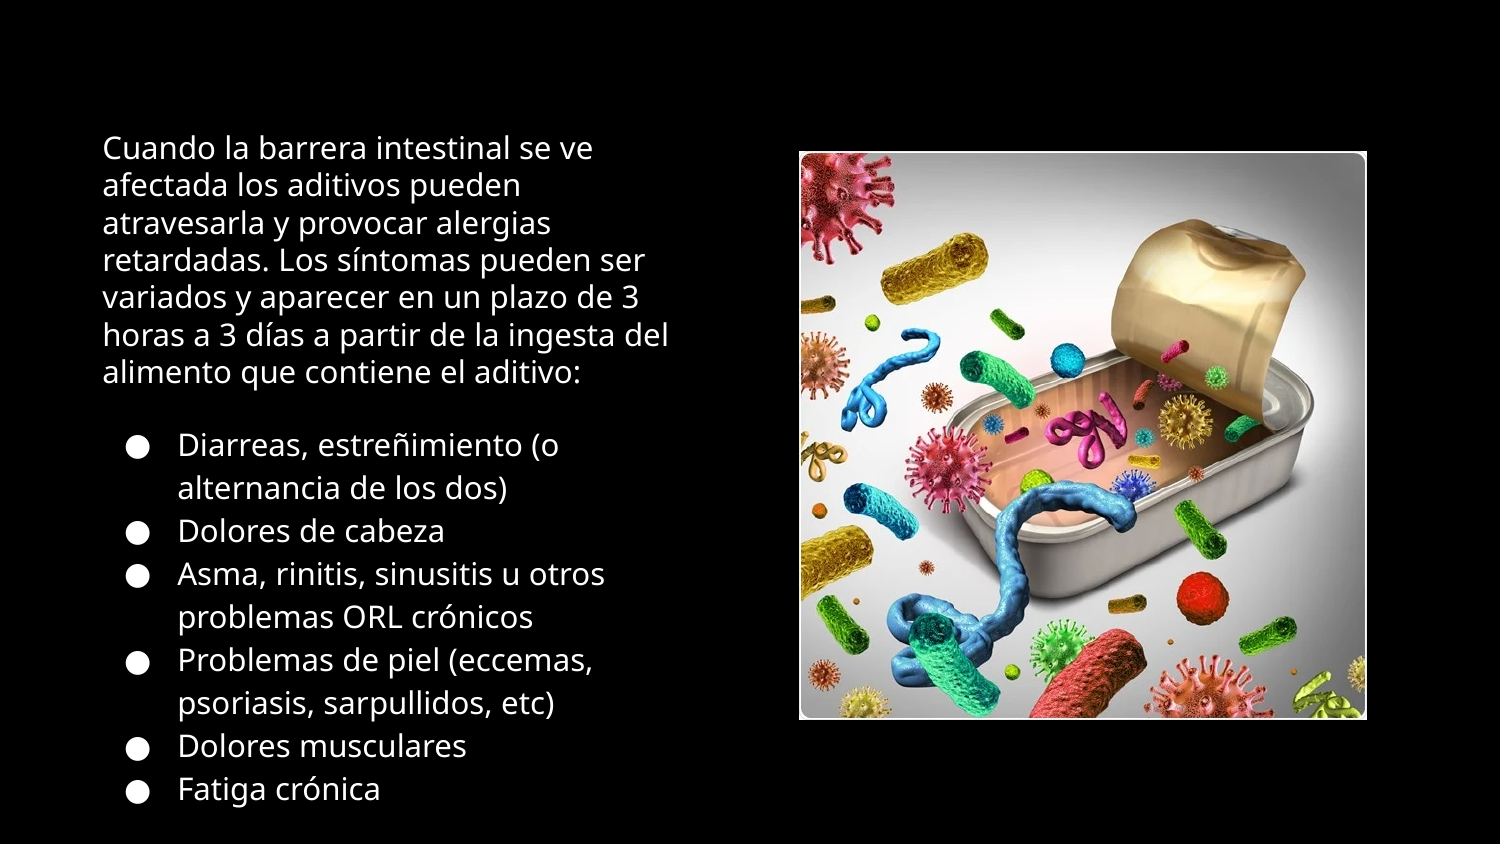

Cuando la barrera intestinal se ve afectada los aditivos pueden atravesarla y provocar alergias retardadas. Los síntomas pueden ser variados y aparecer en un plazo de 3 horas a 3 días a partir de la ingesta del alimento que contiene el aditivo:
Diarreas, estreñimiento (o alternancia de los dos)
Dolores de cabeza
Asma, rinitis, sinusitis u otros problemas ORL crónicos
Problemas de piel (eccemas, psoriasis, sarpullidos, etc)
Dolores musculares
Fatiga crónica